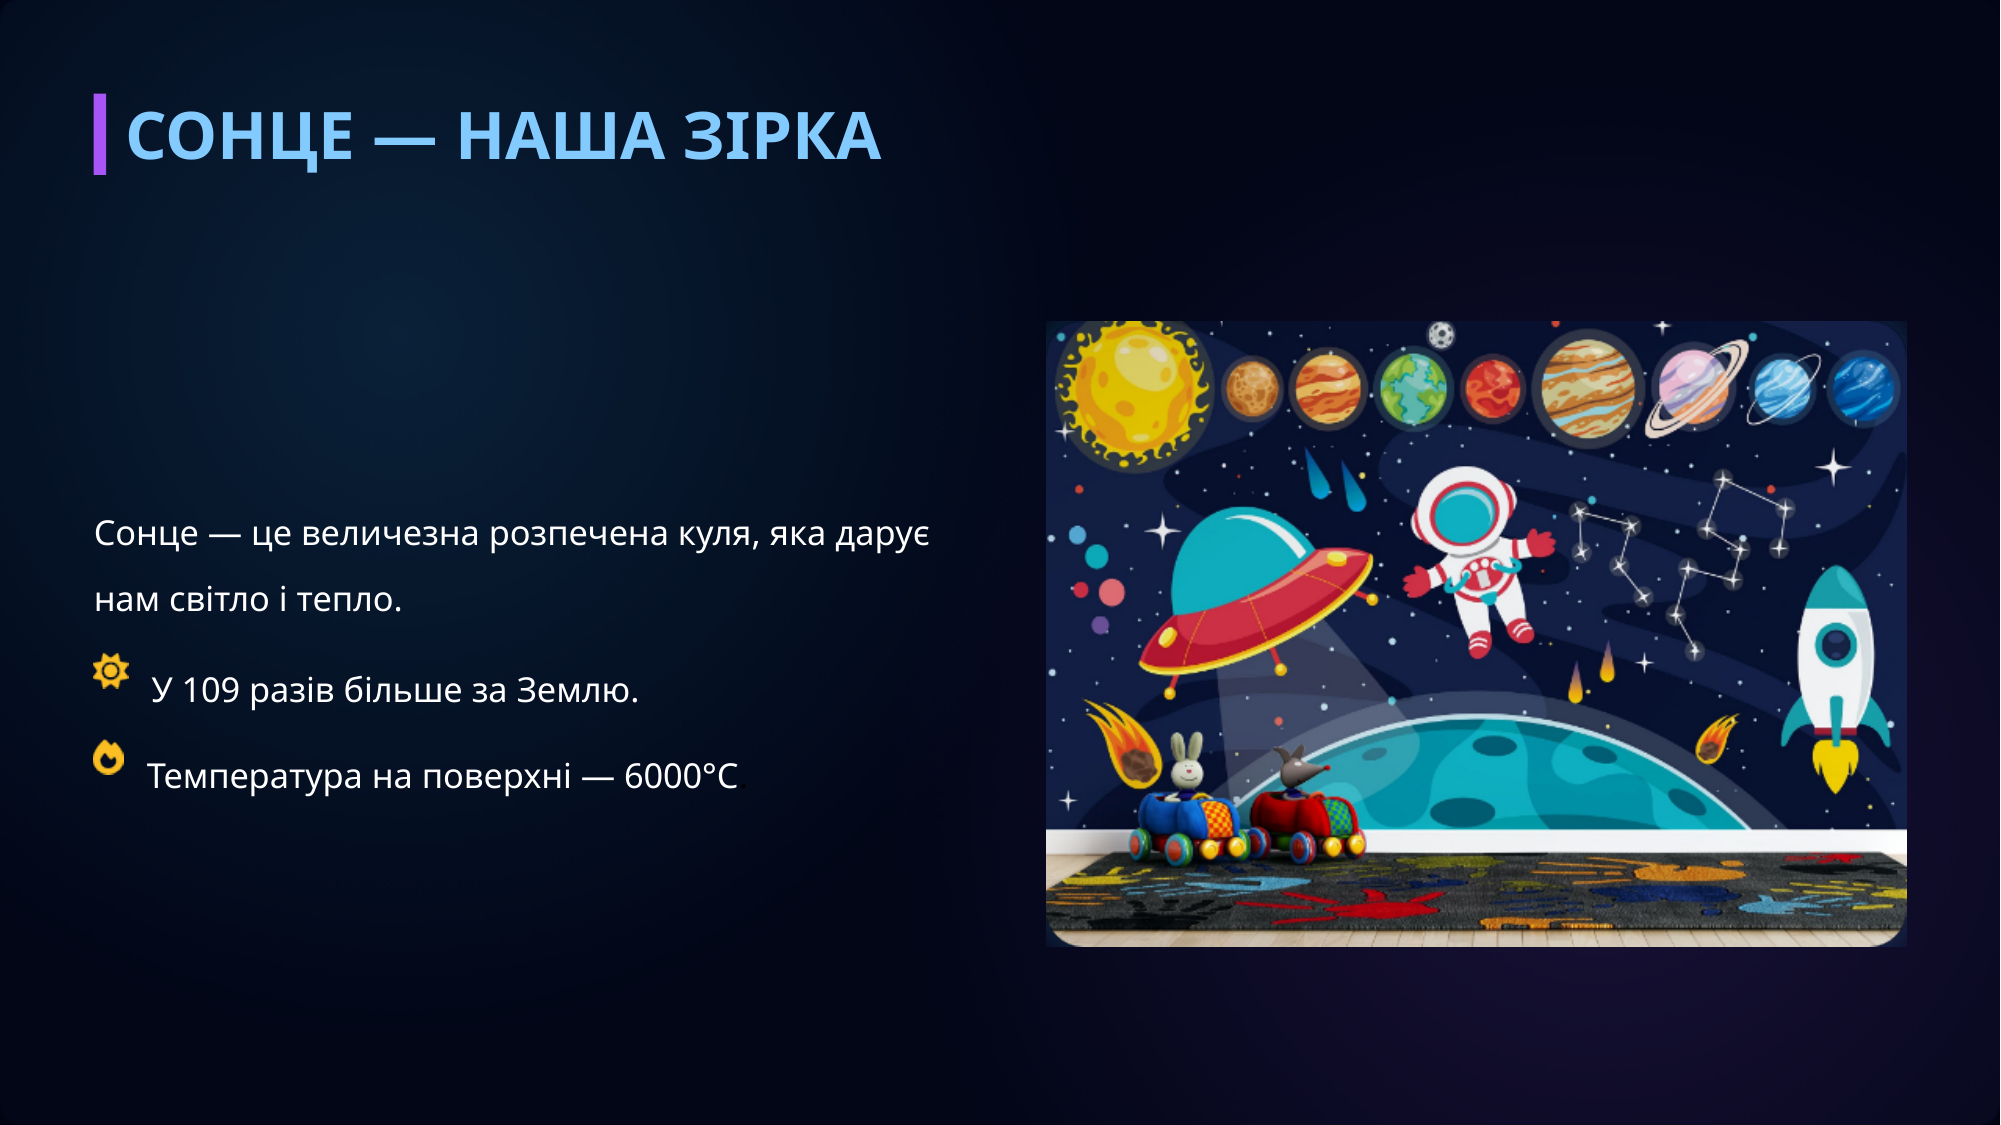

СОНЦЕ — НАША ЗІРКА
Сонце — це величезна розпечена куля, яка дарує нам світло і тепло.
У 109 разів більше за Землю.
Температура на поверхні — 6000°C.